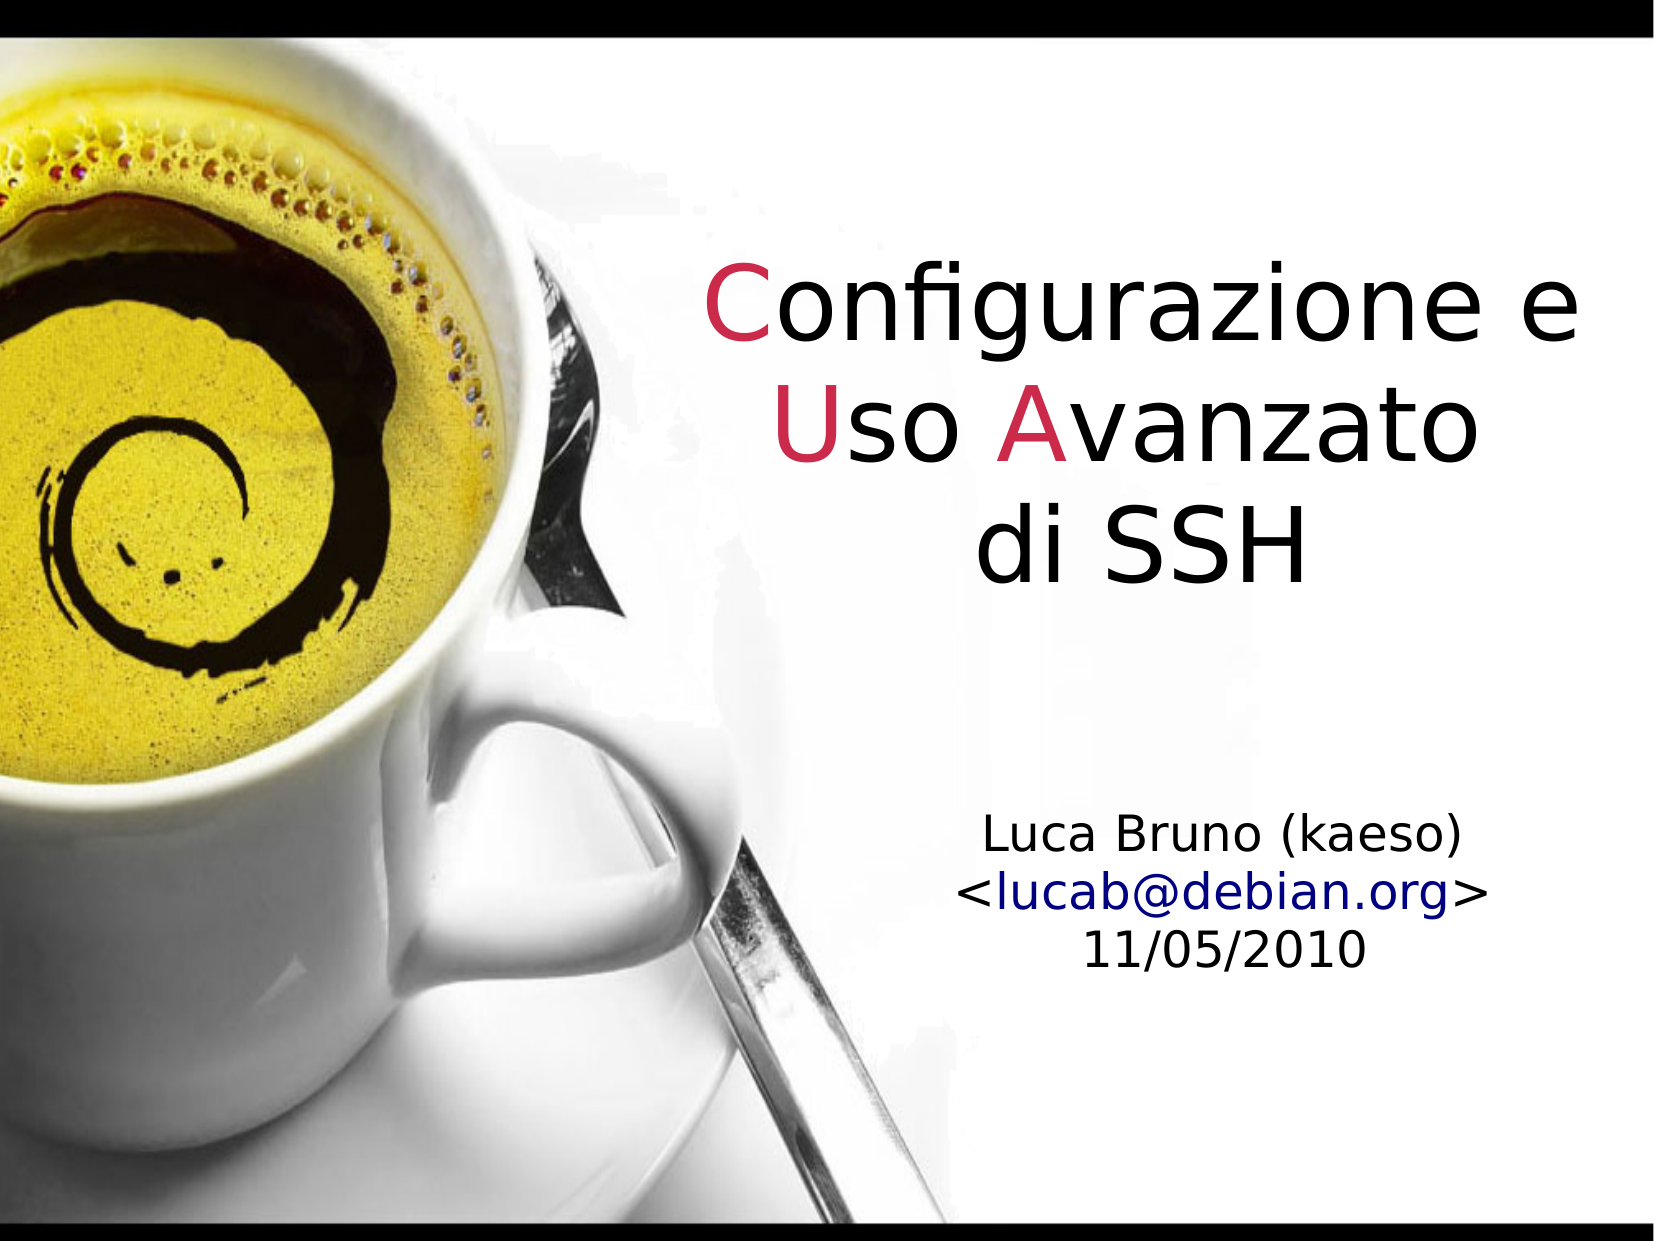

Configurazione e
Uso Avanzato
di SSH
Luca Bruno (kaeso)
<lucab@debian.org>
 11/05/2010